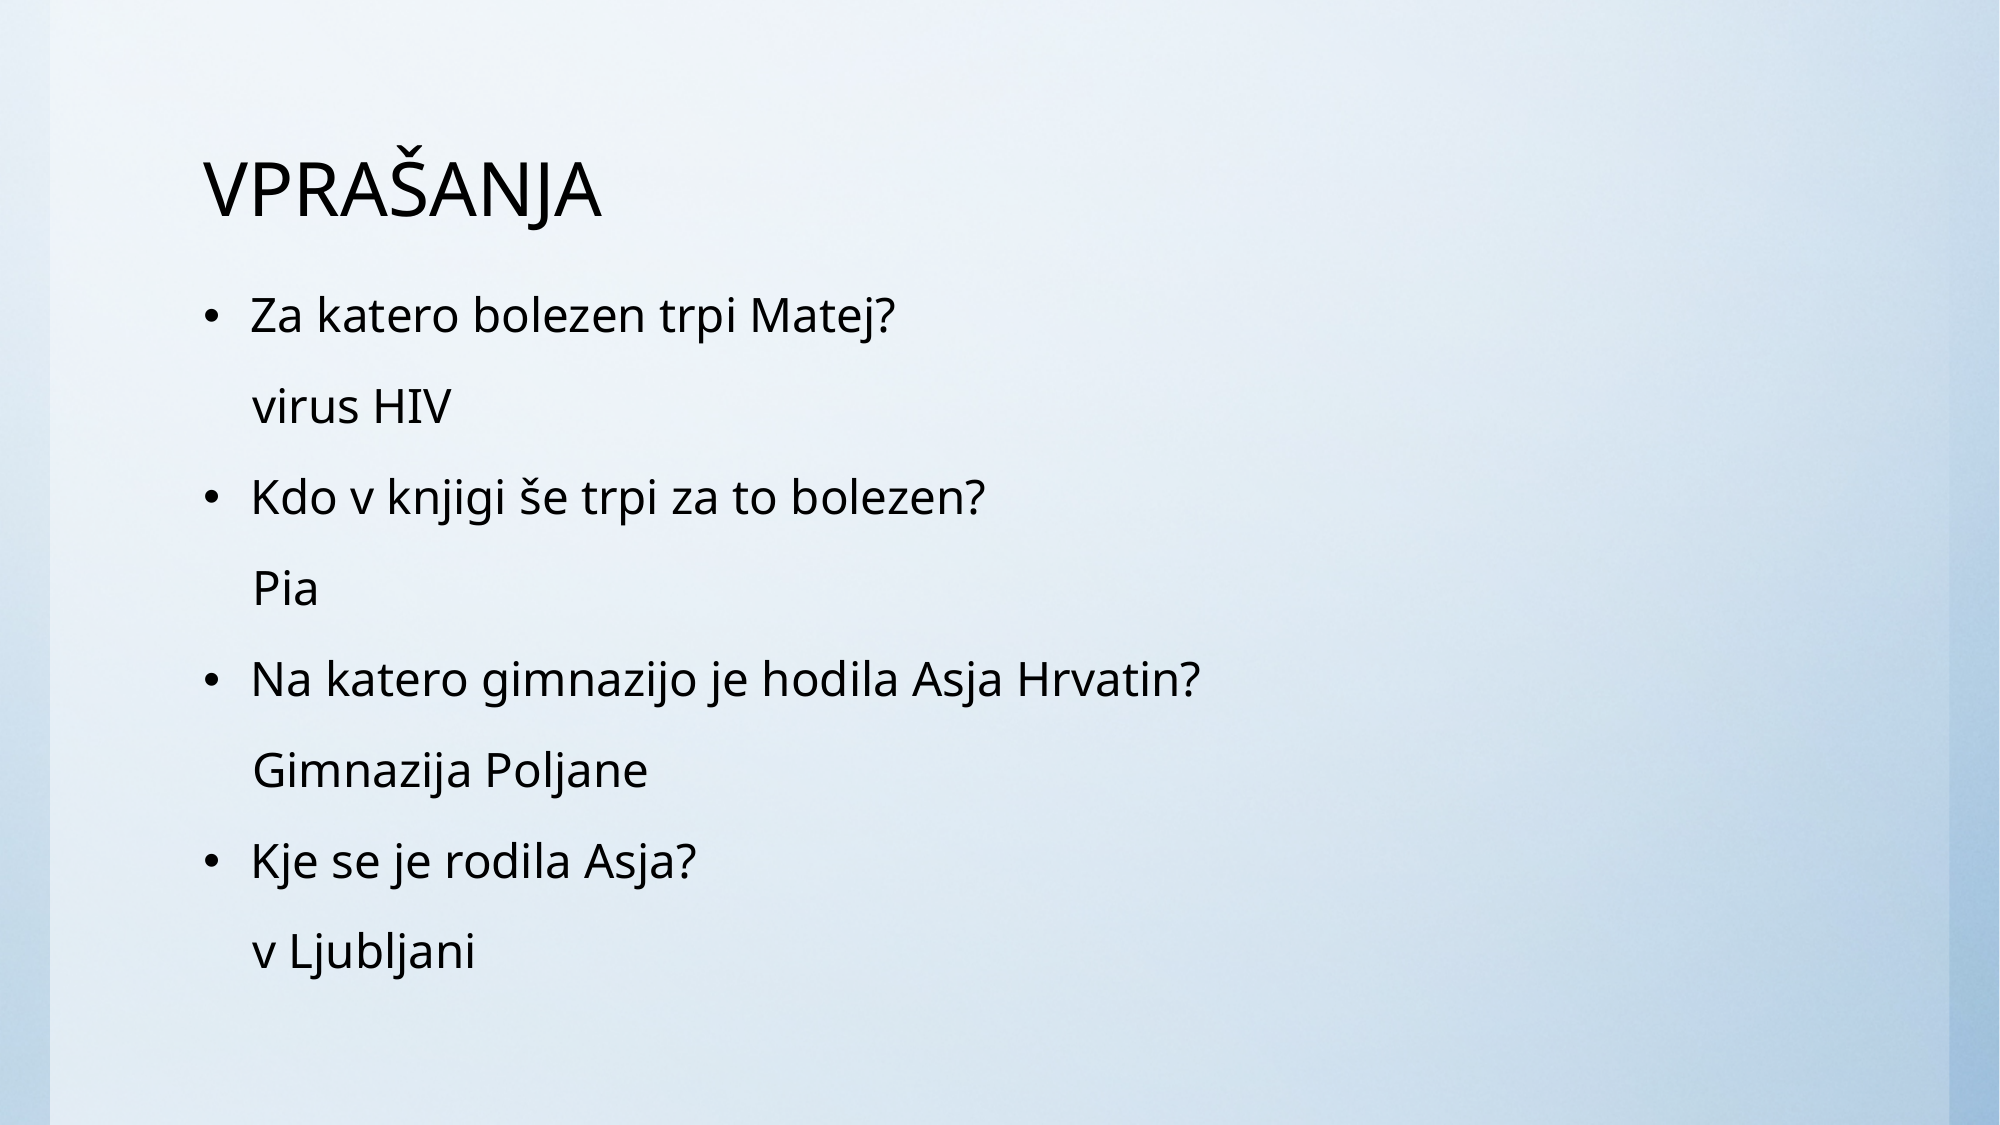

# VPRAŠANJA
Za katero bolezen trpi Matej?
 virus HIV
Kdo v knjigi še trpi za to bolezen?
 Pia
Na katero gimnazijo je hodila Asja Hrvatin?
 Gimnazija Poljane
Kje se je rodila Asja?
 v Ljubljani